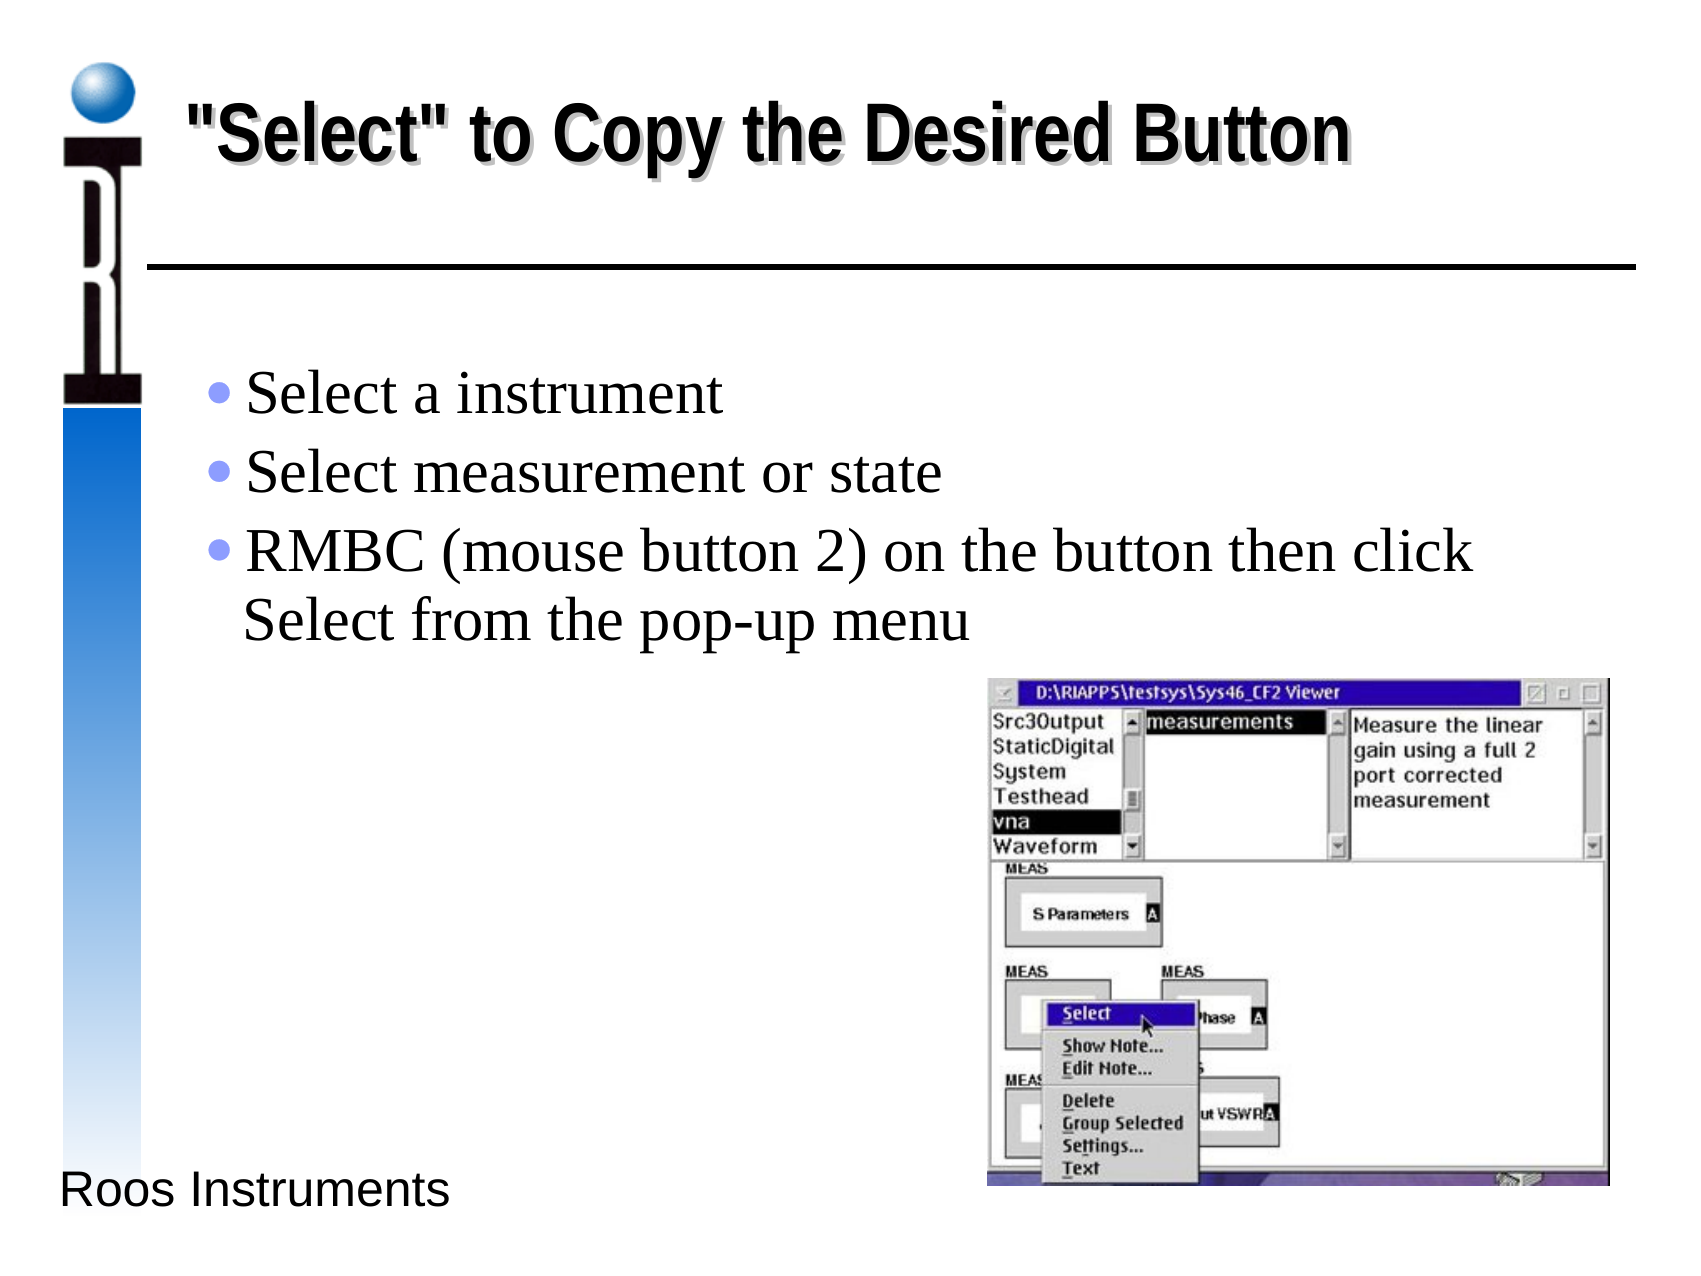

"Select" to Copy the Desired Button
Select a instrument
Select measurement or state
RMBC (mouse button 2) on the button then click Select from the pop-up menu